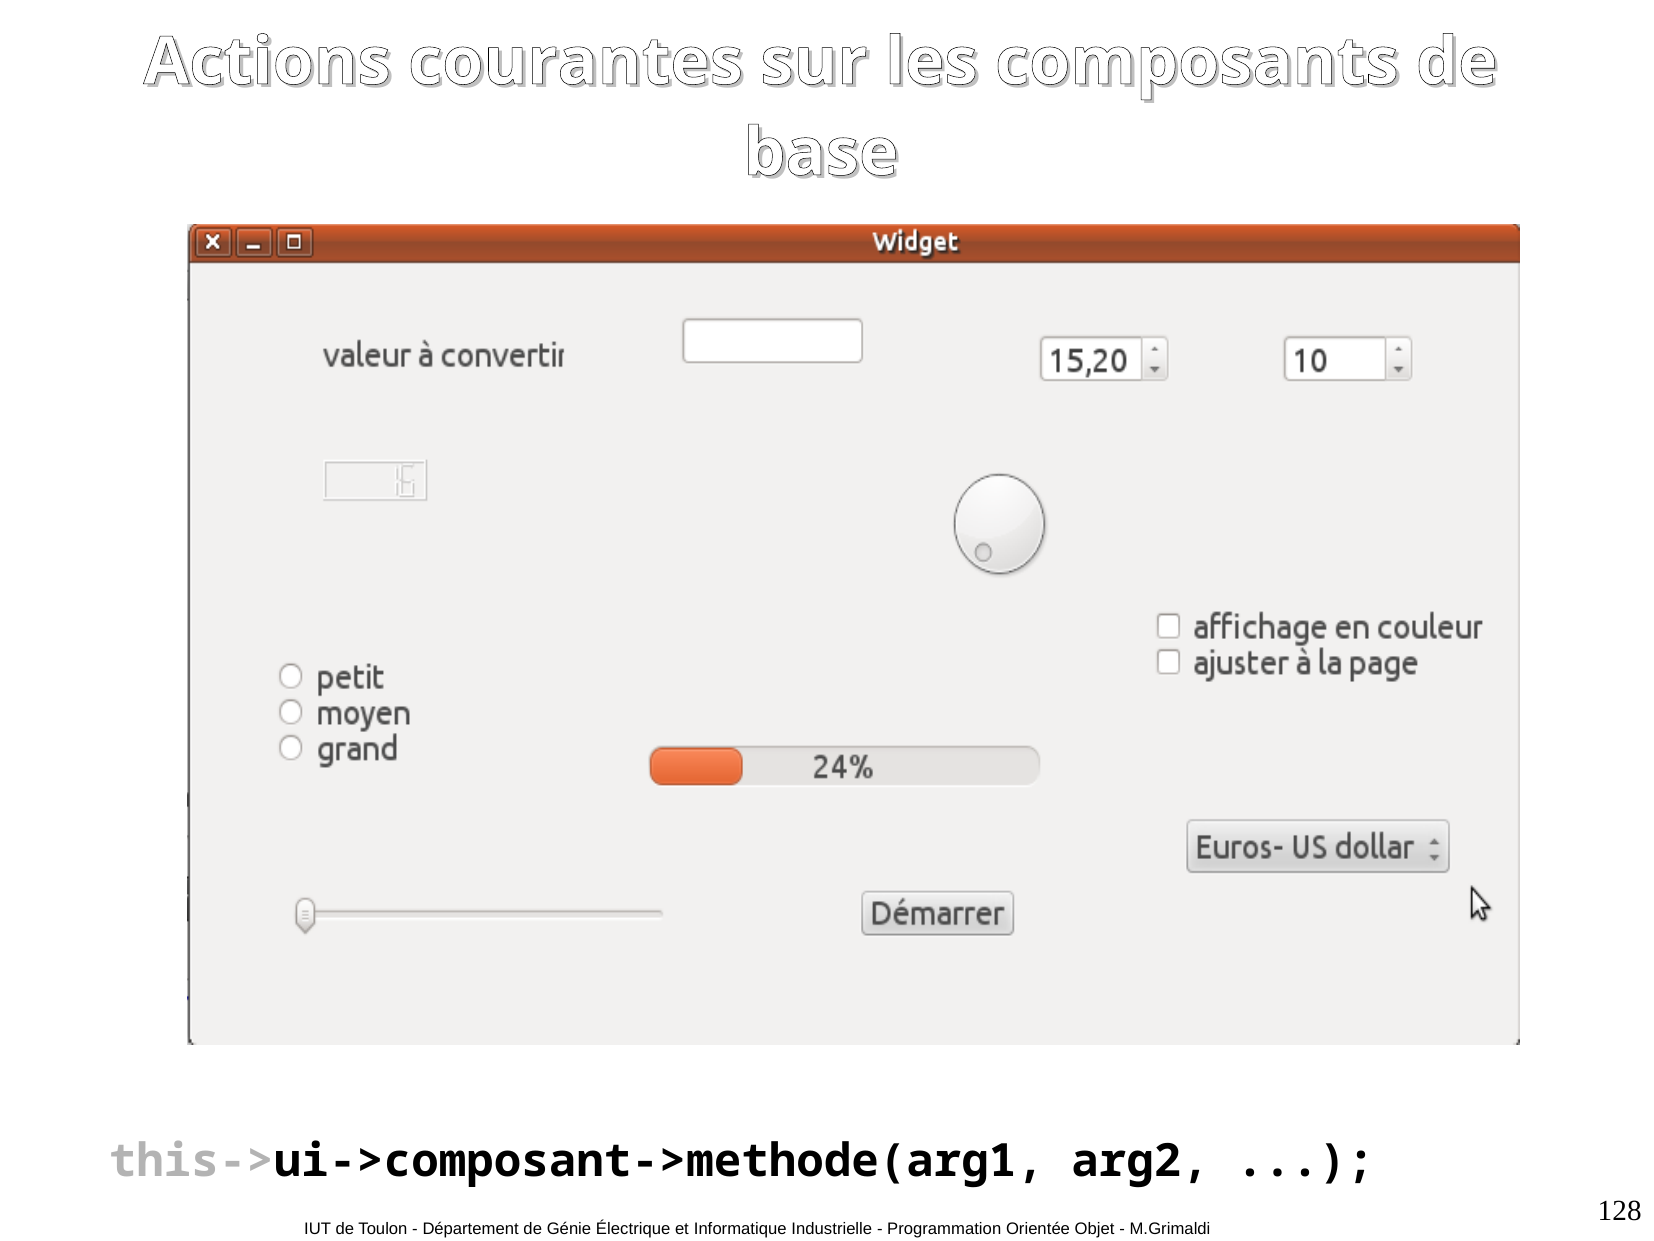

# Actions courantes sur les composants de base
this->ui­->composant-­>methode(arg1, arg2, ...);